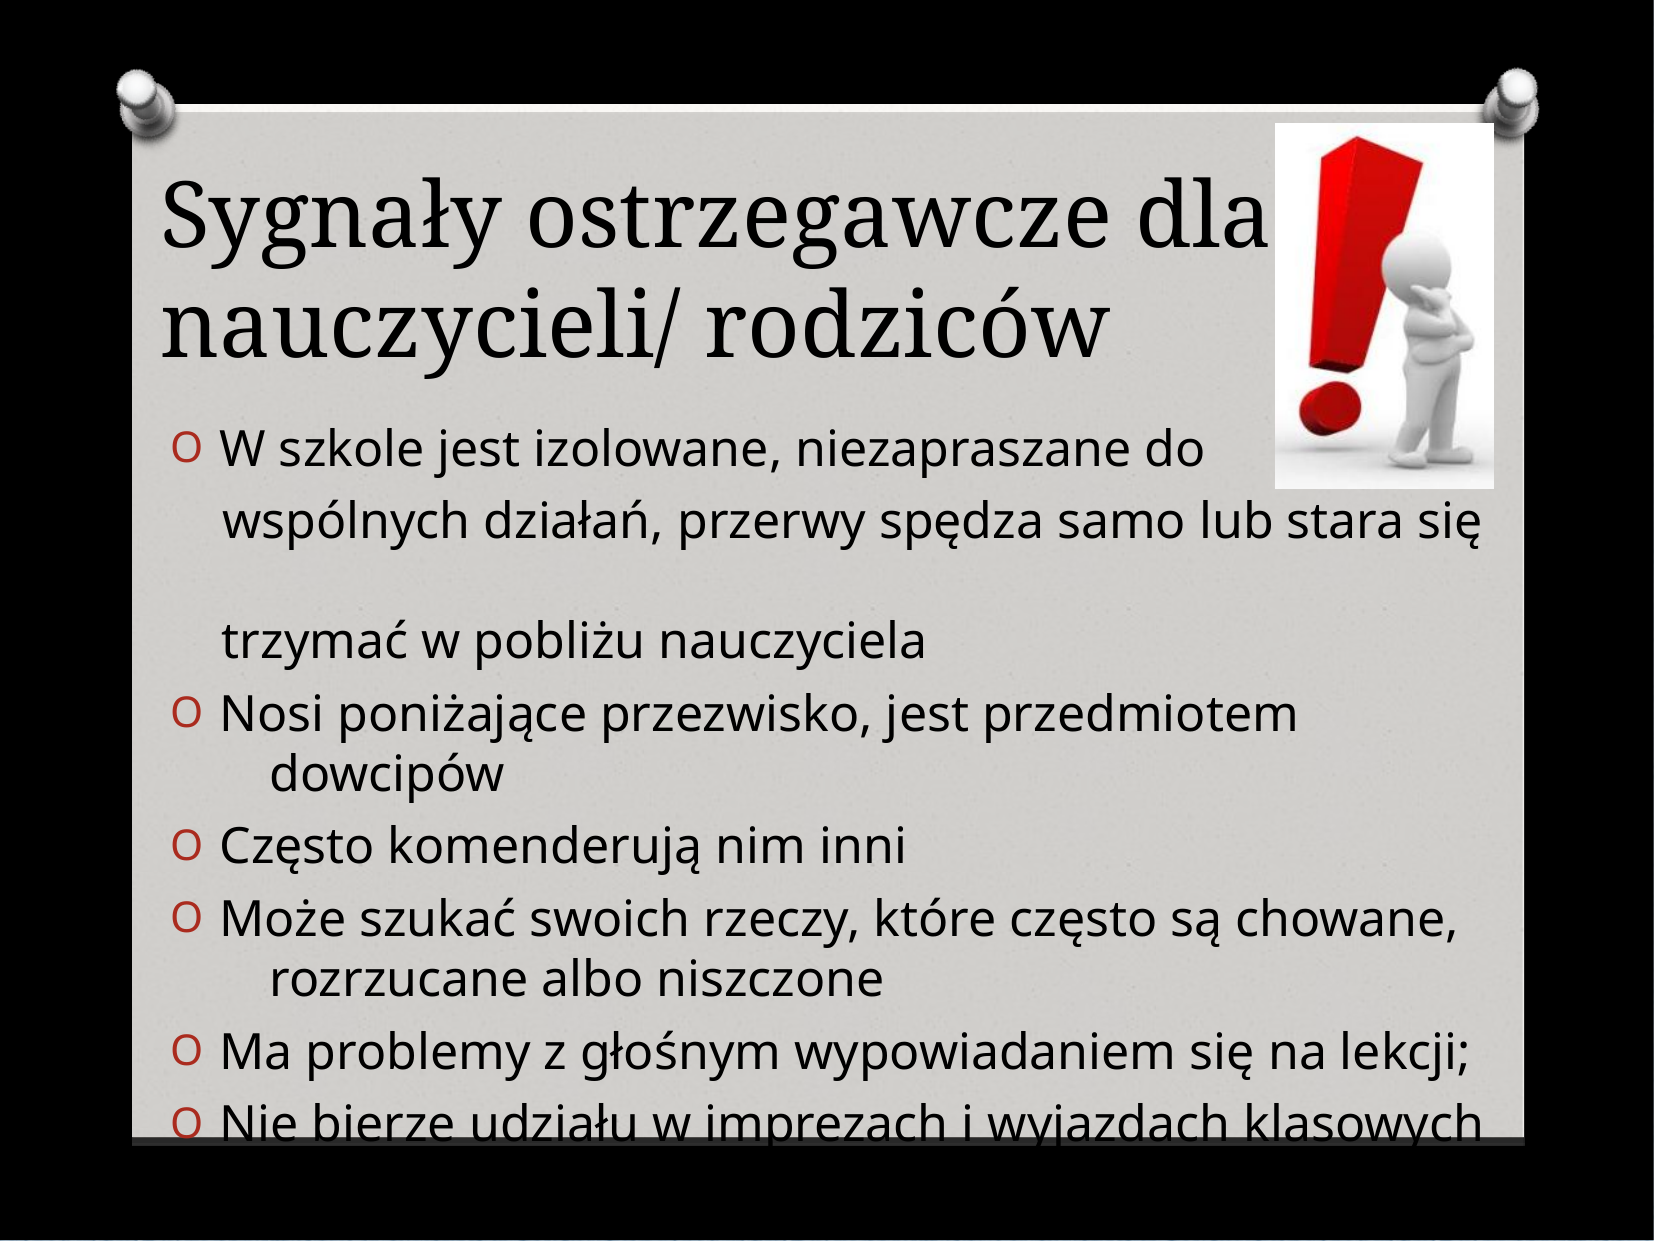

# Sygnały ostrzegawcze dla nauczycieli/ rodziców
W szkole jest izolowane, niezapraszane do
 wspólnych działań, przerwy spędza samo lub stara się
 trzymać w pobliżu nauczyciela
Nosi poniżające przezwisko, jest przedmiotem dowcipów
Często komenderują nim inni
Może szukać swoich rzeczy, które często są chowane, rozrzucane albo niszczone
Ma problemy z głośnym wypowiadaniem się na lekcji;
Nie bierze udziału w imprezach i wyjazdach klasowych lub trzyma się podczas nich blisko dorosłych